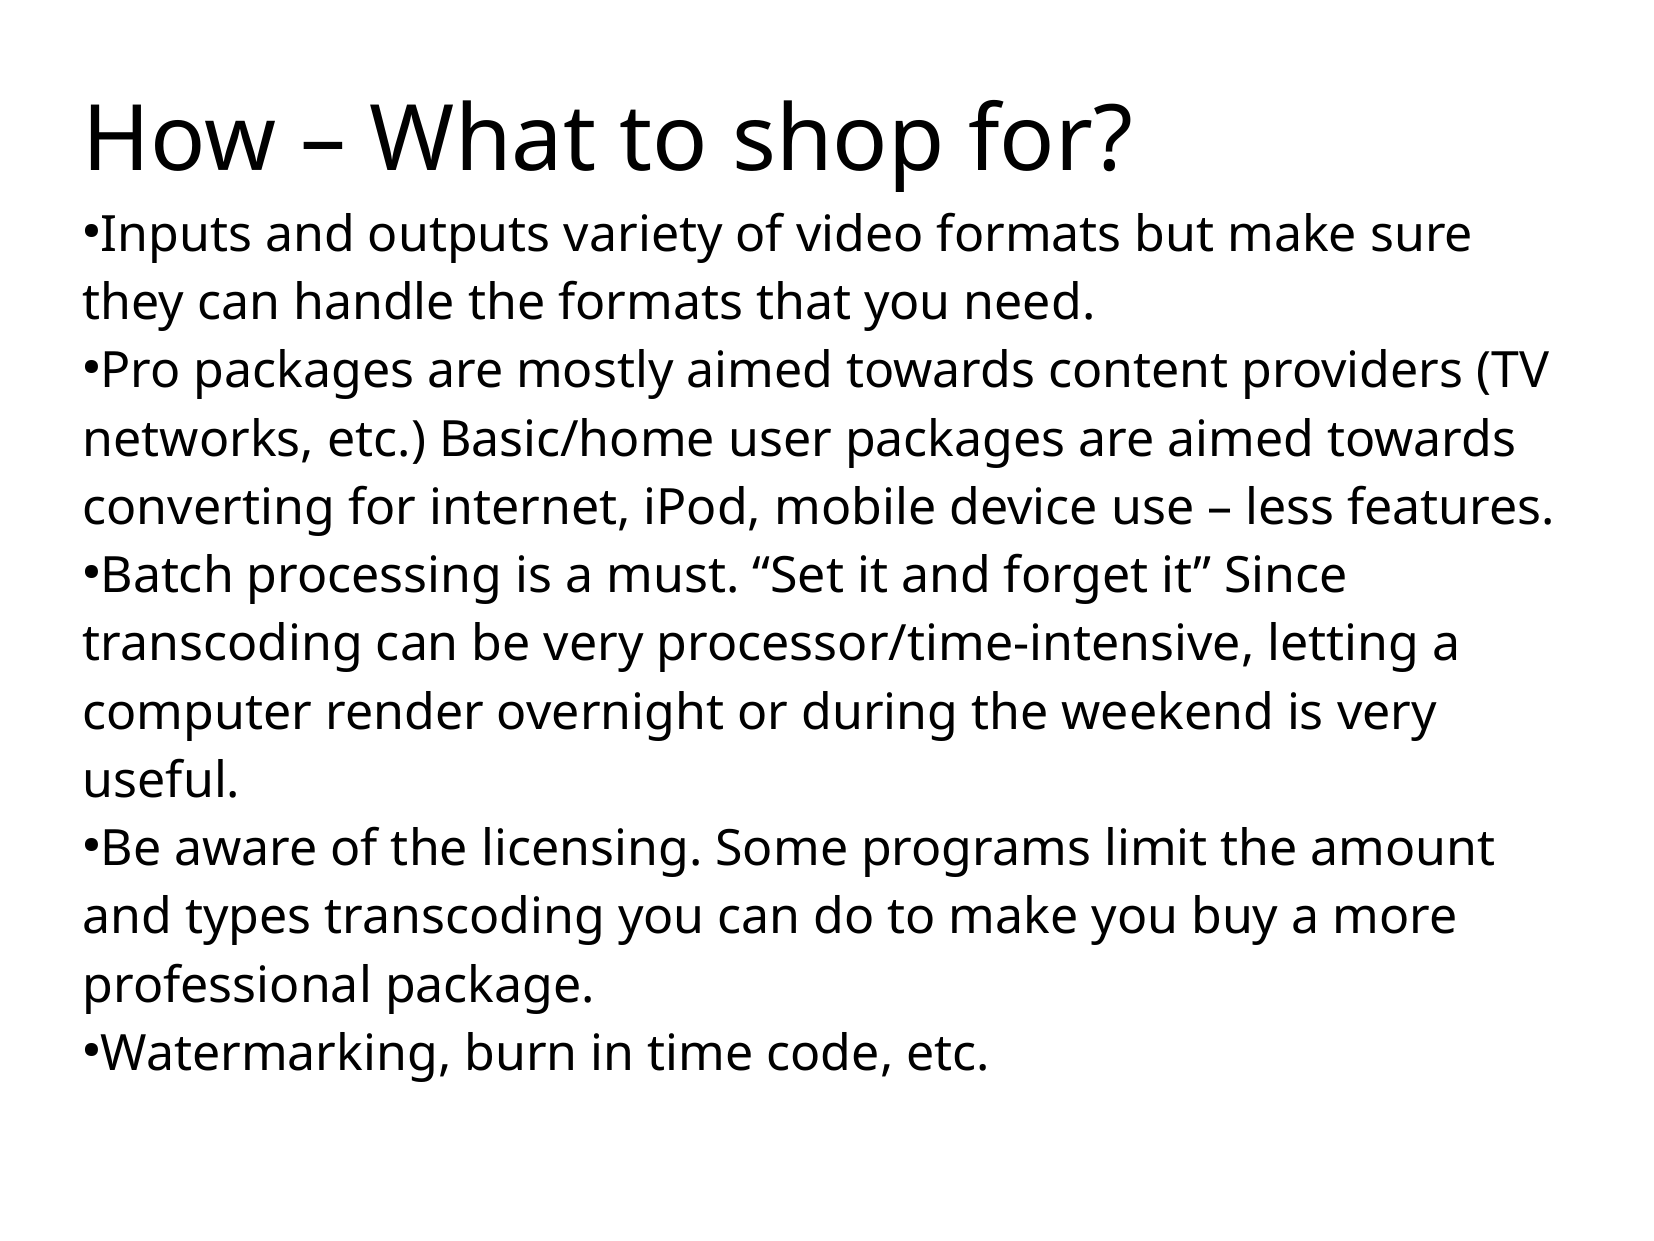

# How – What to shop for?
Inputs and outputs variety of video formats but make sure they can handle the formats that you need.
Pro packages are mostly aimed towards content providers (TV networks, etc.) Basic/home user packages are aimed towards converting for internet, iPod, mobile device use – less features.
Batch processing is a must. “Set it and forget it” Since transcoding can be very processor/time-intensive, letting a computer render overnight or during the weekend is very useful.
Be aware of the licensing. Some programs limit the amount and types transcoding you can do to make you buy a more professional package.
Watermarking, burn in time code, etc.